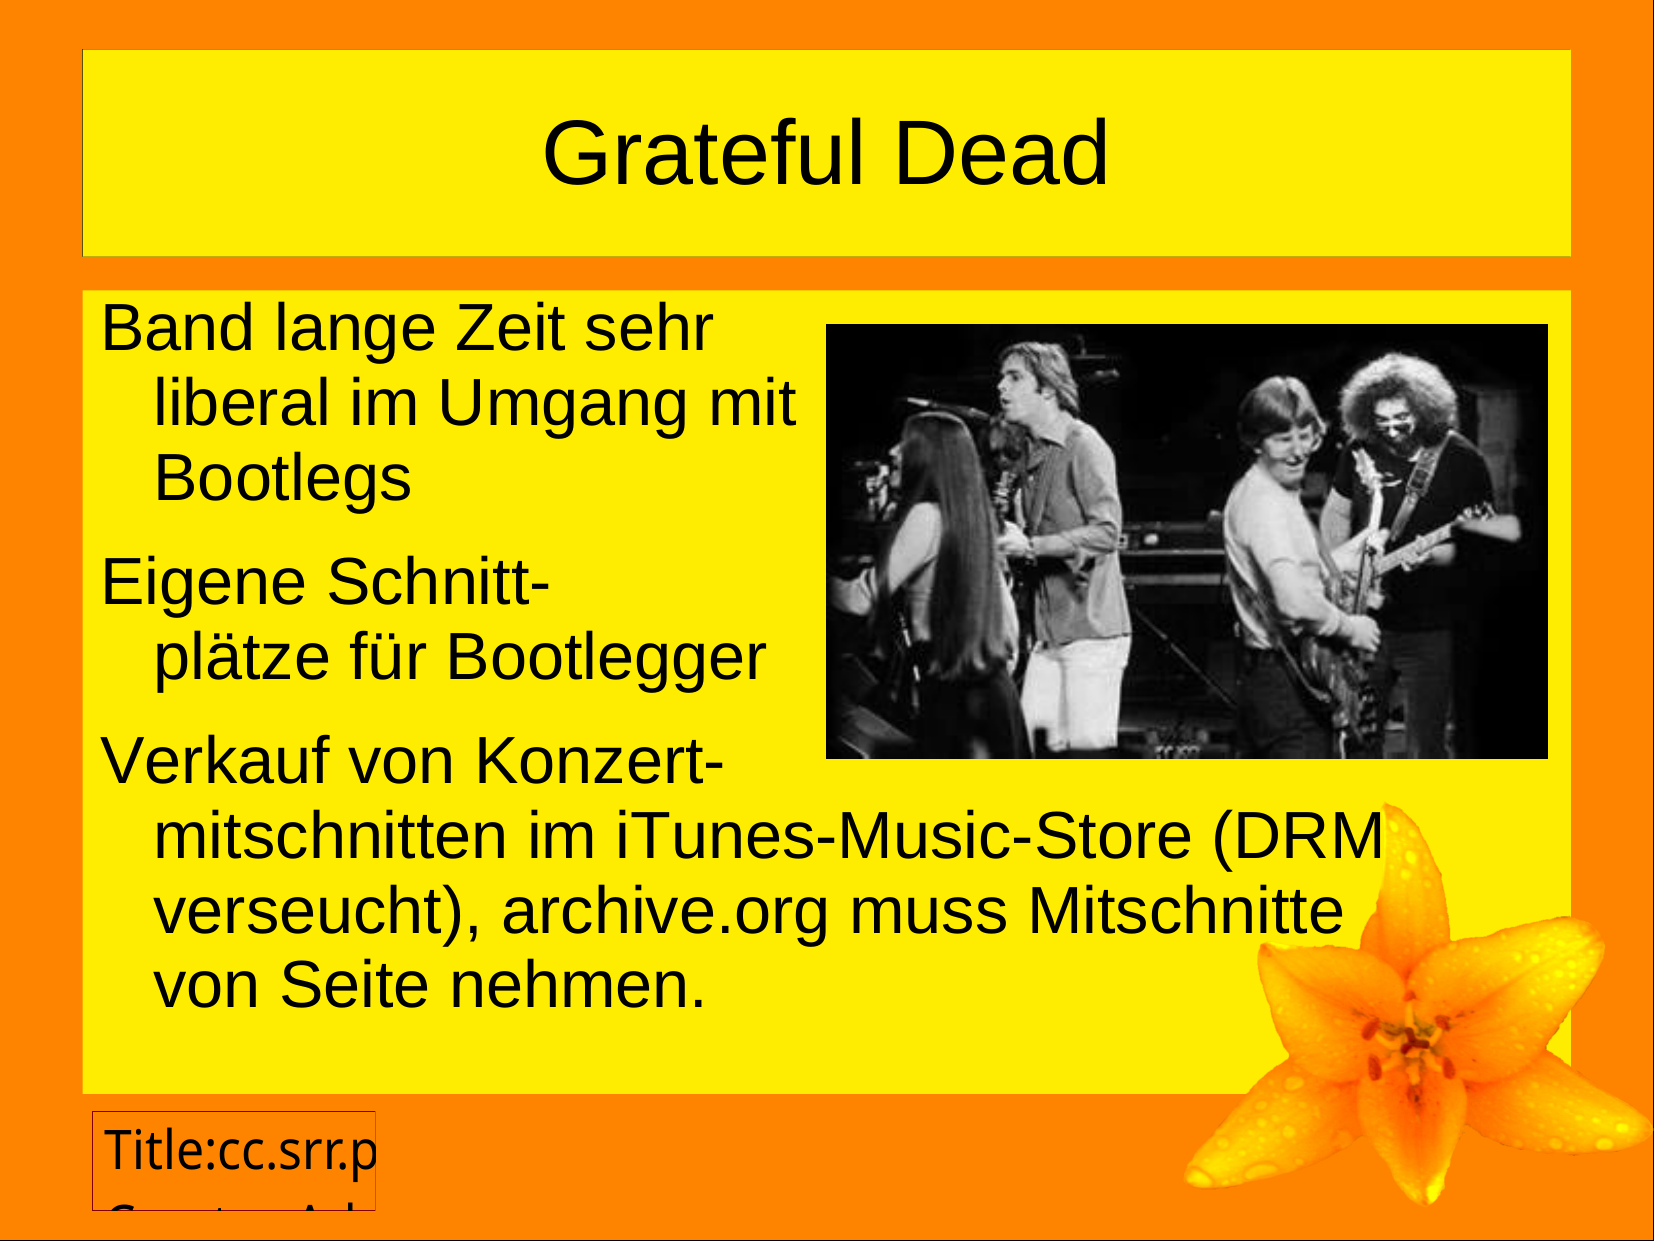

# Grateful Dead
Band lange Zeit sehr
liberal im Umgang mit
Bootlegs
Eigene Schnitt-
plätze für Bootlegger
Verkauf von Konzert-
mitschnitten im iTunes-Music-Store (DRM-verseucht), archive.org muss Mitschnitte
von Seite nehmen.